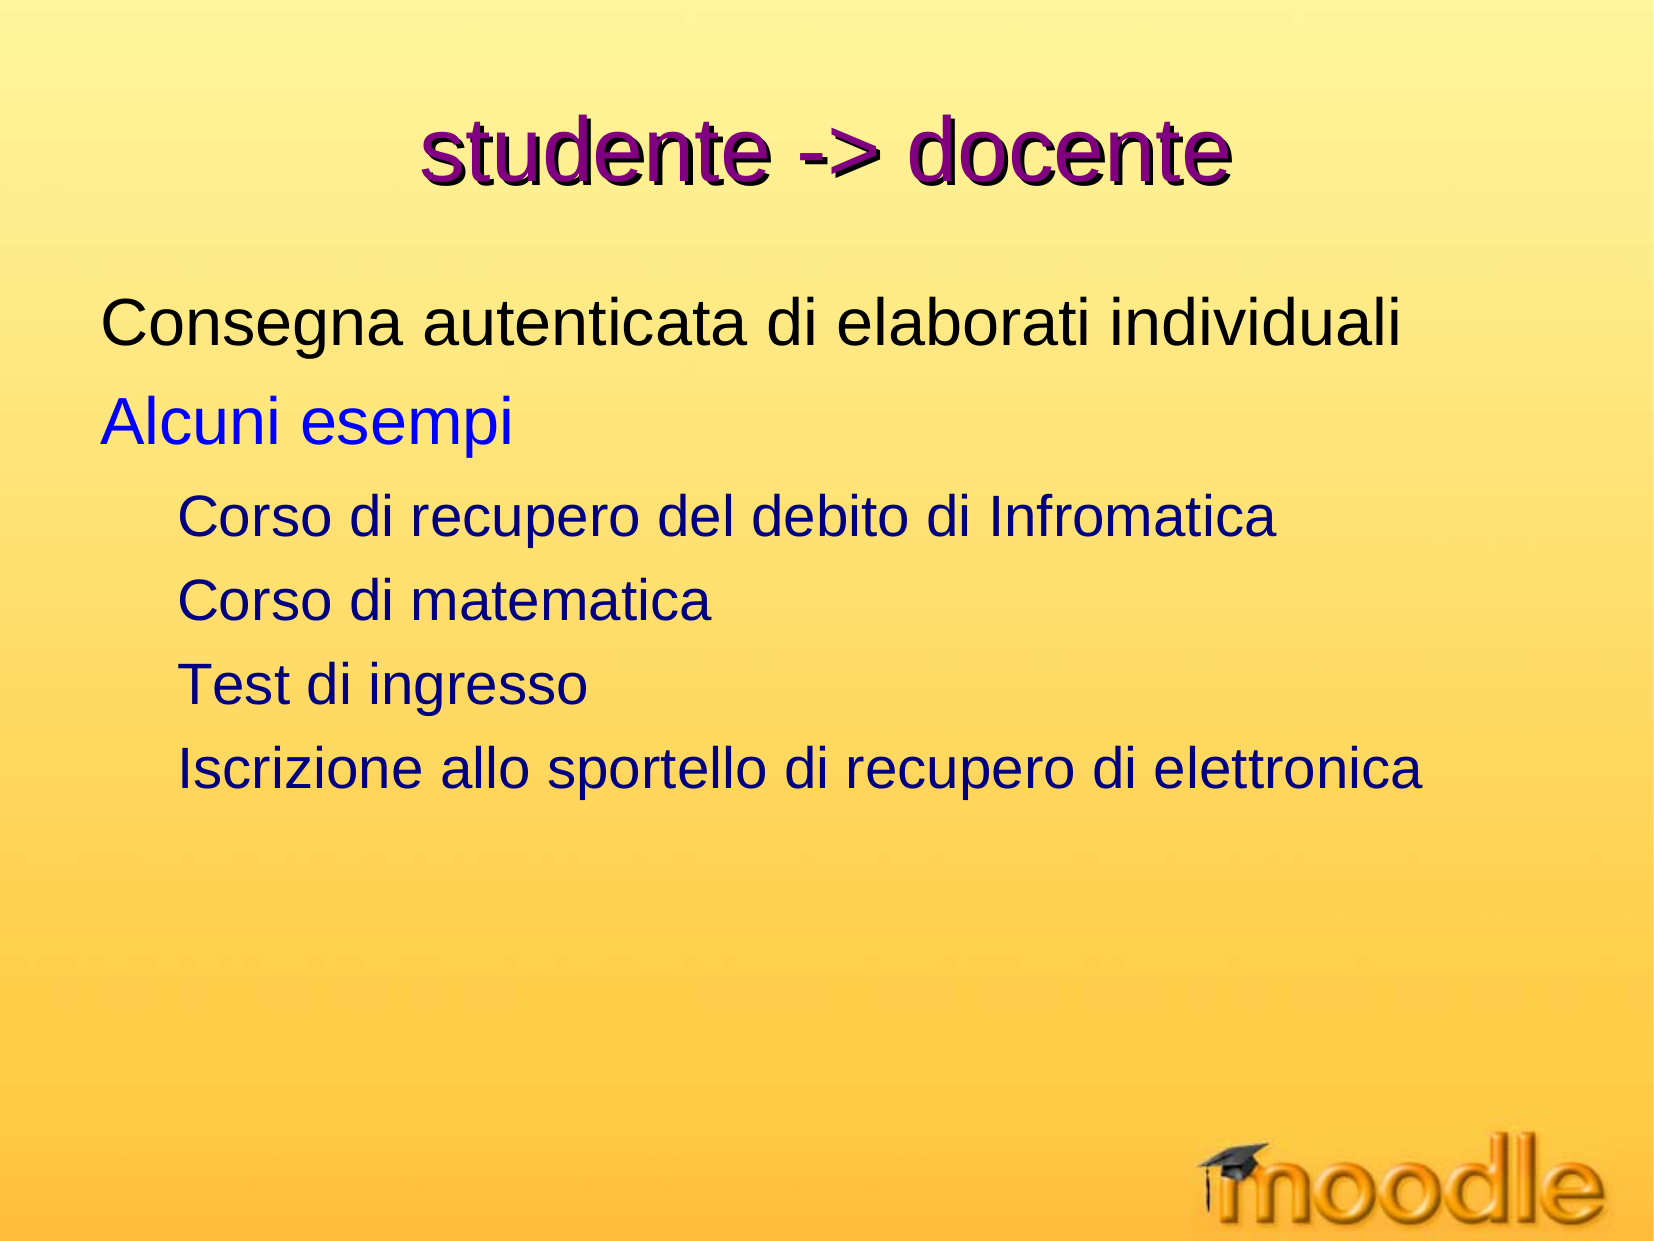

# studente -> docente
Consegna autenticata di elaborati individuali
Alcuni esempi
Corso di recupero del debito di Infromatica
Corso di matematica
Test di ingresso
Iscrizione allo sportello di recupero di elettronica